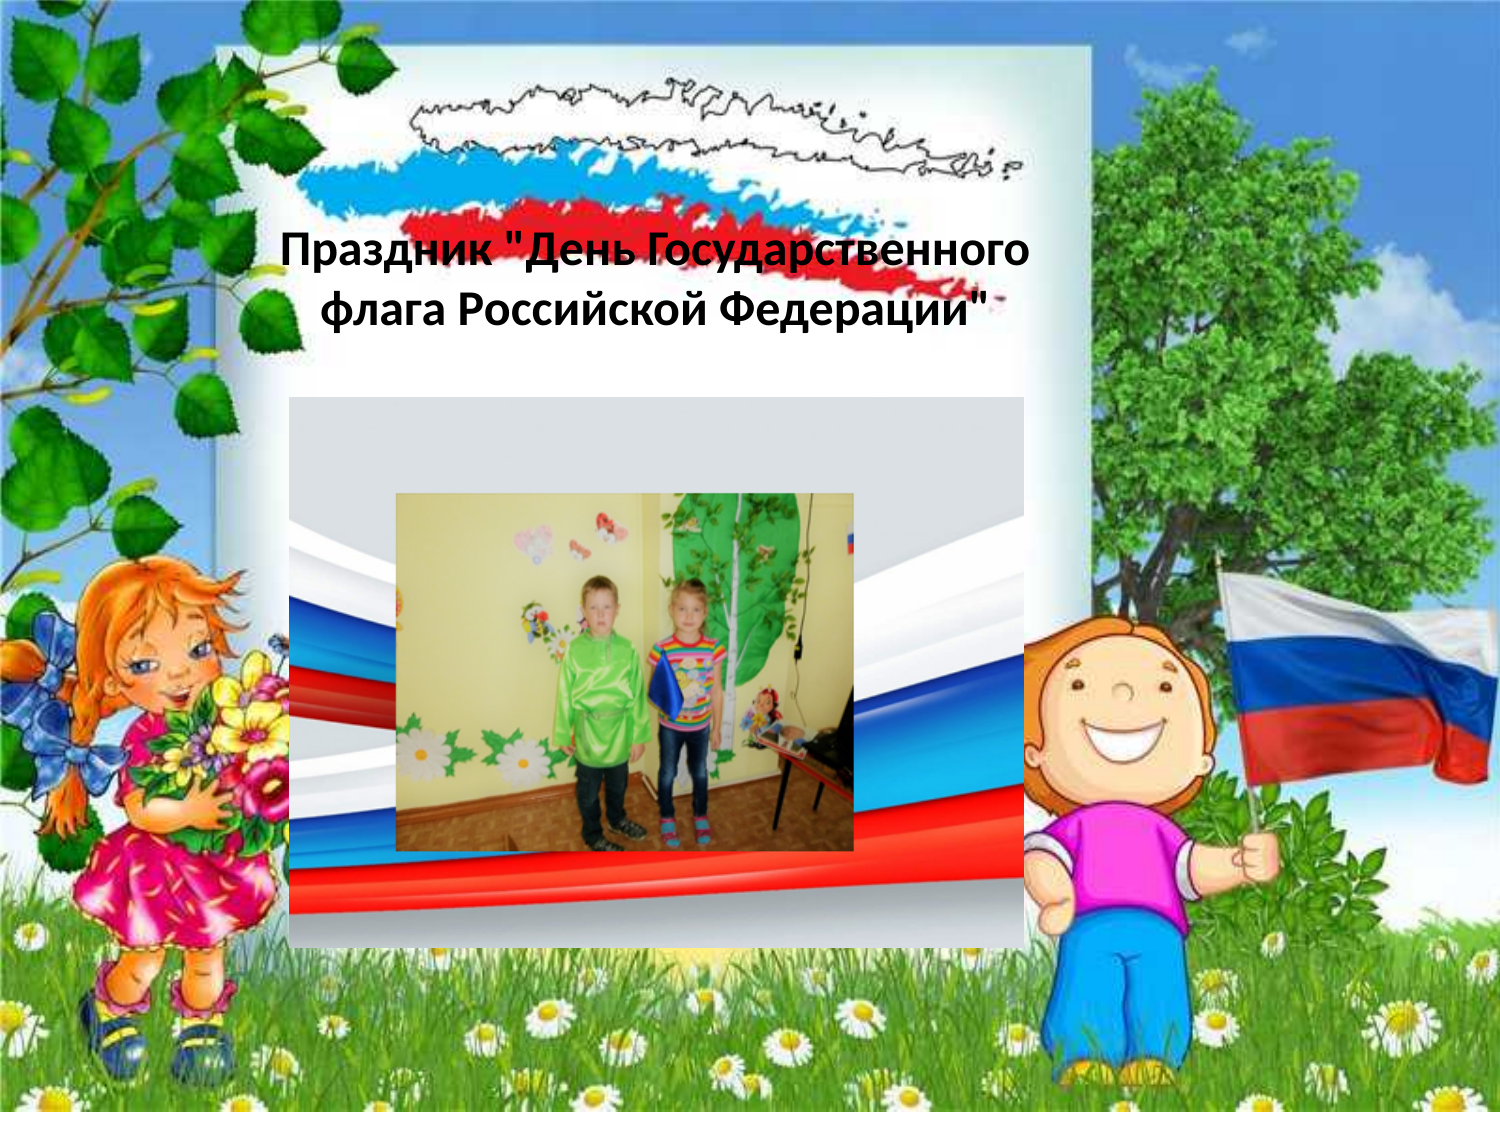

# Праздник "День Государственного флага Российской Федерации"